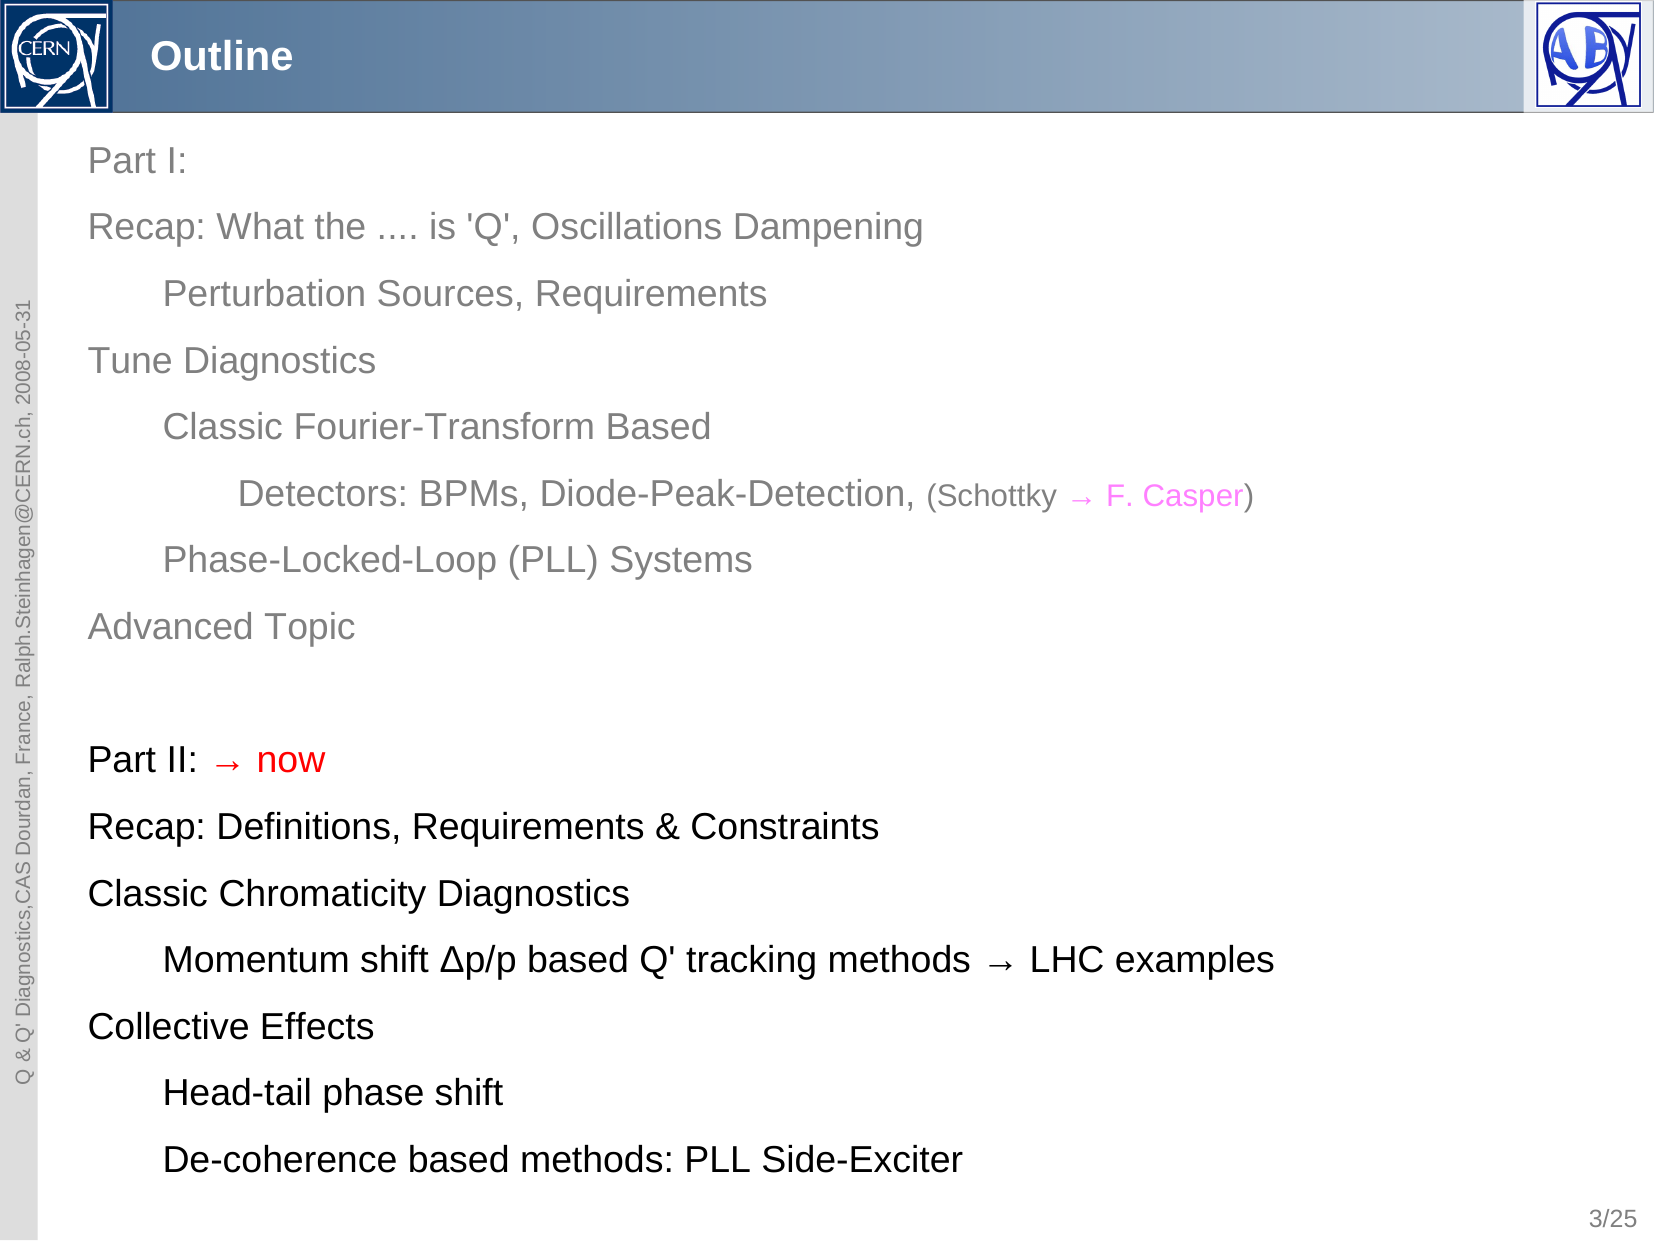

# Outline
Part I:
Recap: What the .... is 'Q', Oscillations Dampening
Perturbation Sources, Requirements
Tune Diagnostics
Classic Fourier-Transform Based
Detectors: BPMs, Diode-Peak-Detection, (Schottky → F. Casper)
Phase-Locked-Loop (PLL) Systems
Advanced Topic
Part II: → now
Recap: Definitions, Requirements & Constraints
Classic Chromaticity Diagnostics
Momentum shift Δp/p based Q' tracking methods → LHC examples
Collective Effects
Head-tail phase shift
De-coherence based methods: PLL Side-Exciter